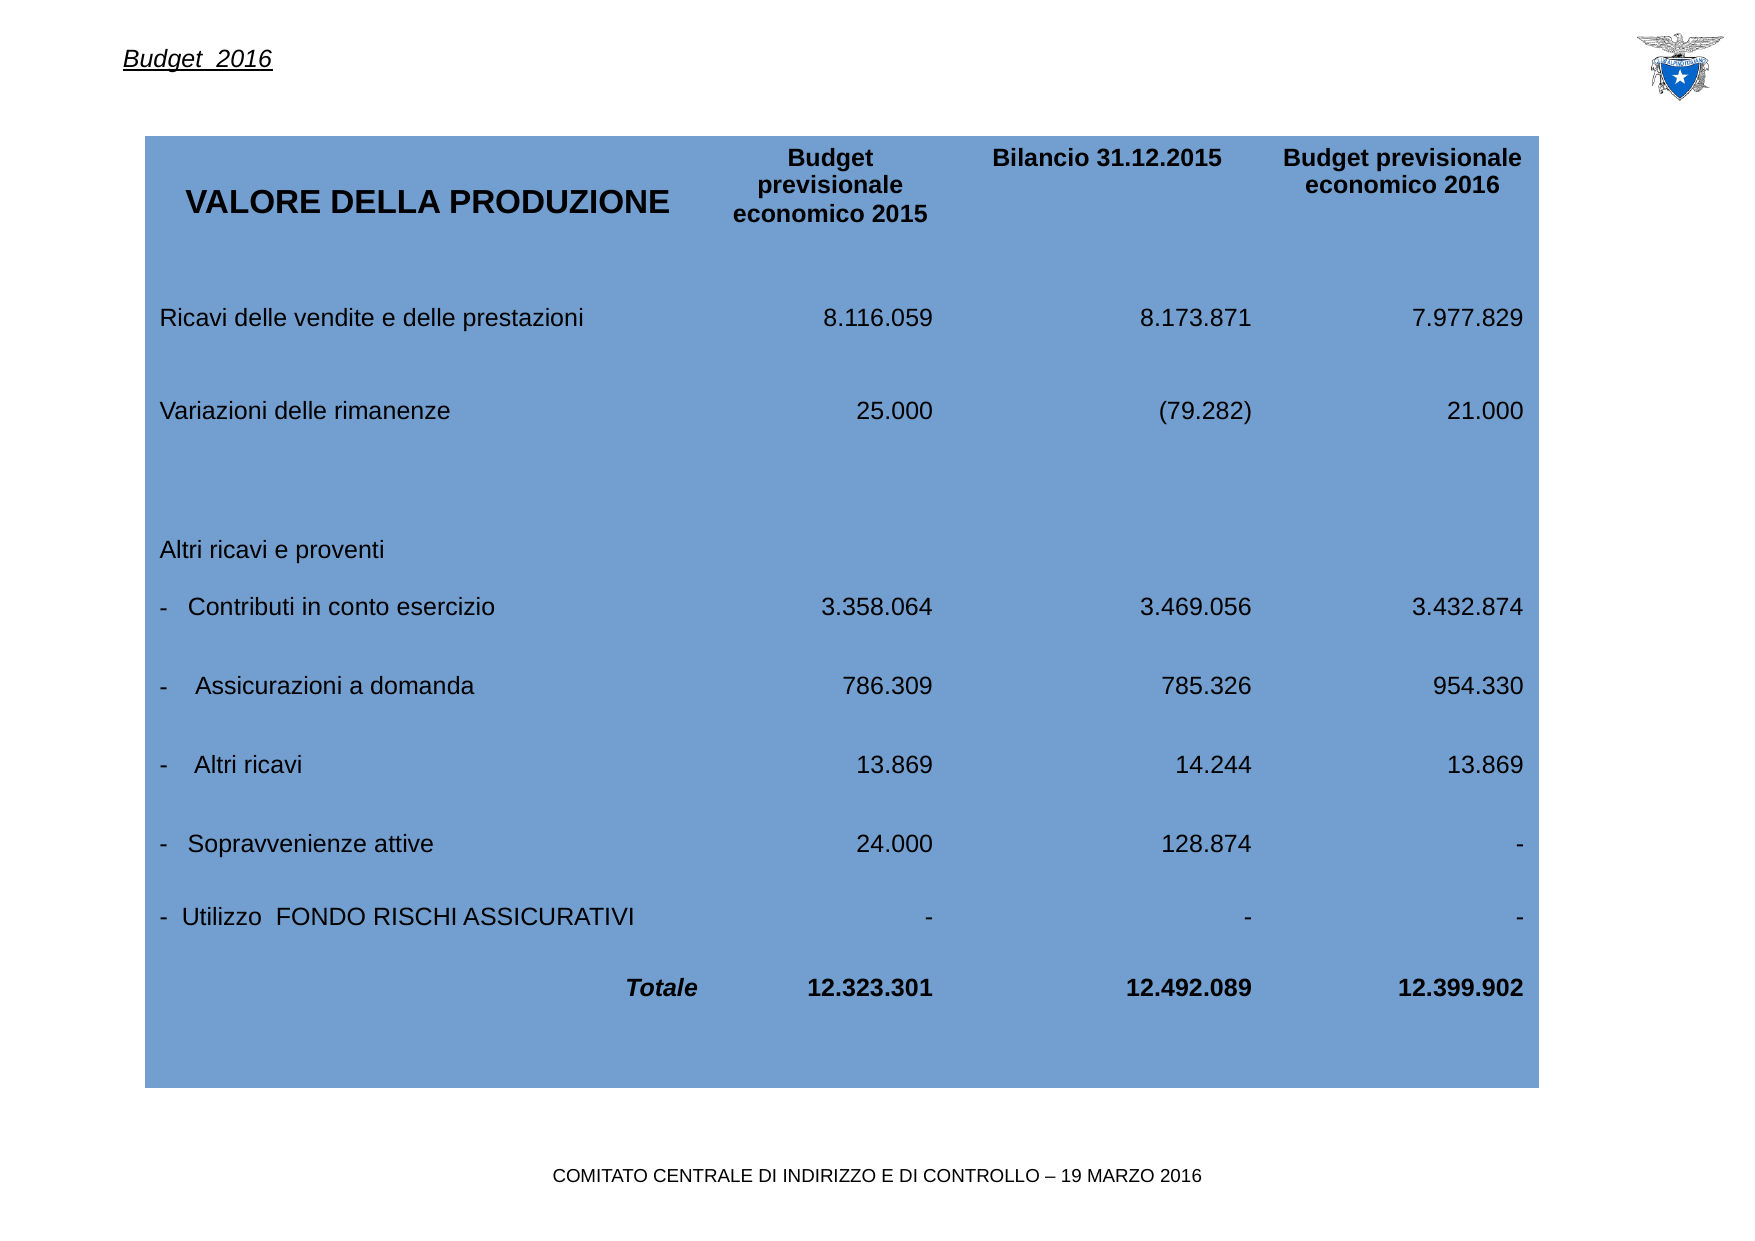

Budget 2016
| | Budget previsionale economico 2015 | Bilancio 31.12.2015 | Budget previsionale economico 2016 |
| --- | --- | --- | --- |
| Ricavi delle vendite e delle prestazioni | 8.116.059 | 8.173.871 | 7.977.829 |
| Variazioni delle rimanenze | 25.000 | (79.282) | 21.000 |
| Altri ricavi e proventi | | | |
| Contributi in conto esercizio | 3.358.064 | 3.469.056 | 3.432.874 |
| Assicurazioni a domanda | 786.309 | 785.326 | 954.330 |
| - Altri ricavi | 13.869 | 14.244 | 13.869 |
| Sopravvenienze attive | 24.000 | 128.874 | - |
| - Utilizzo FONDO RISCHI ASSICURATIVI | - | - | - |
| Totale | 12.323.301 | 12.492.089 | 12.399.902 |
VALORE DELLA PRODUZIONE
COMITATO CENTRALE DI INDIRIZZO E DI CONTROLLO – 19 MARZO 2016